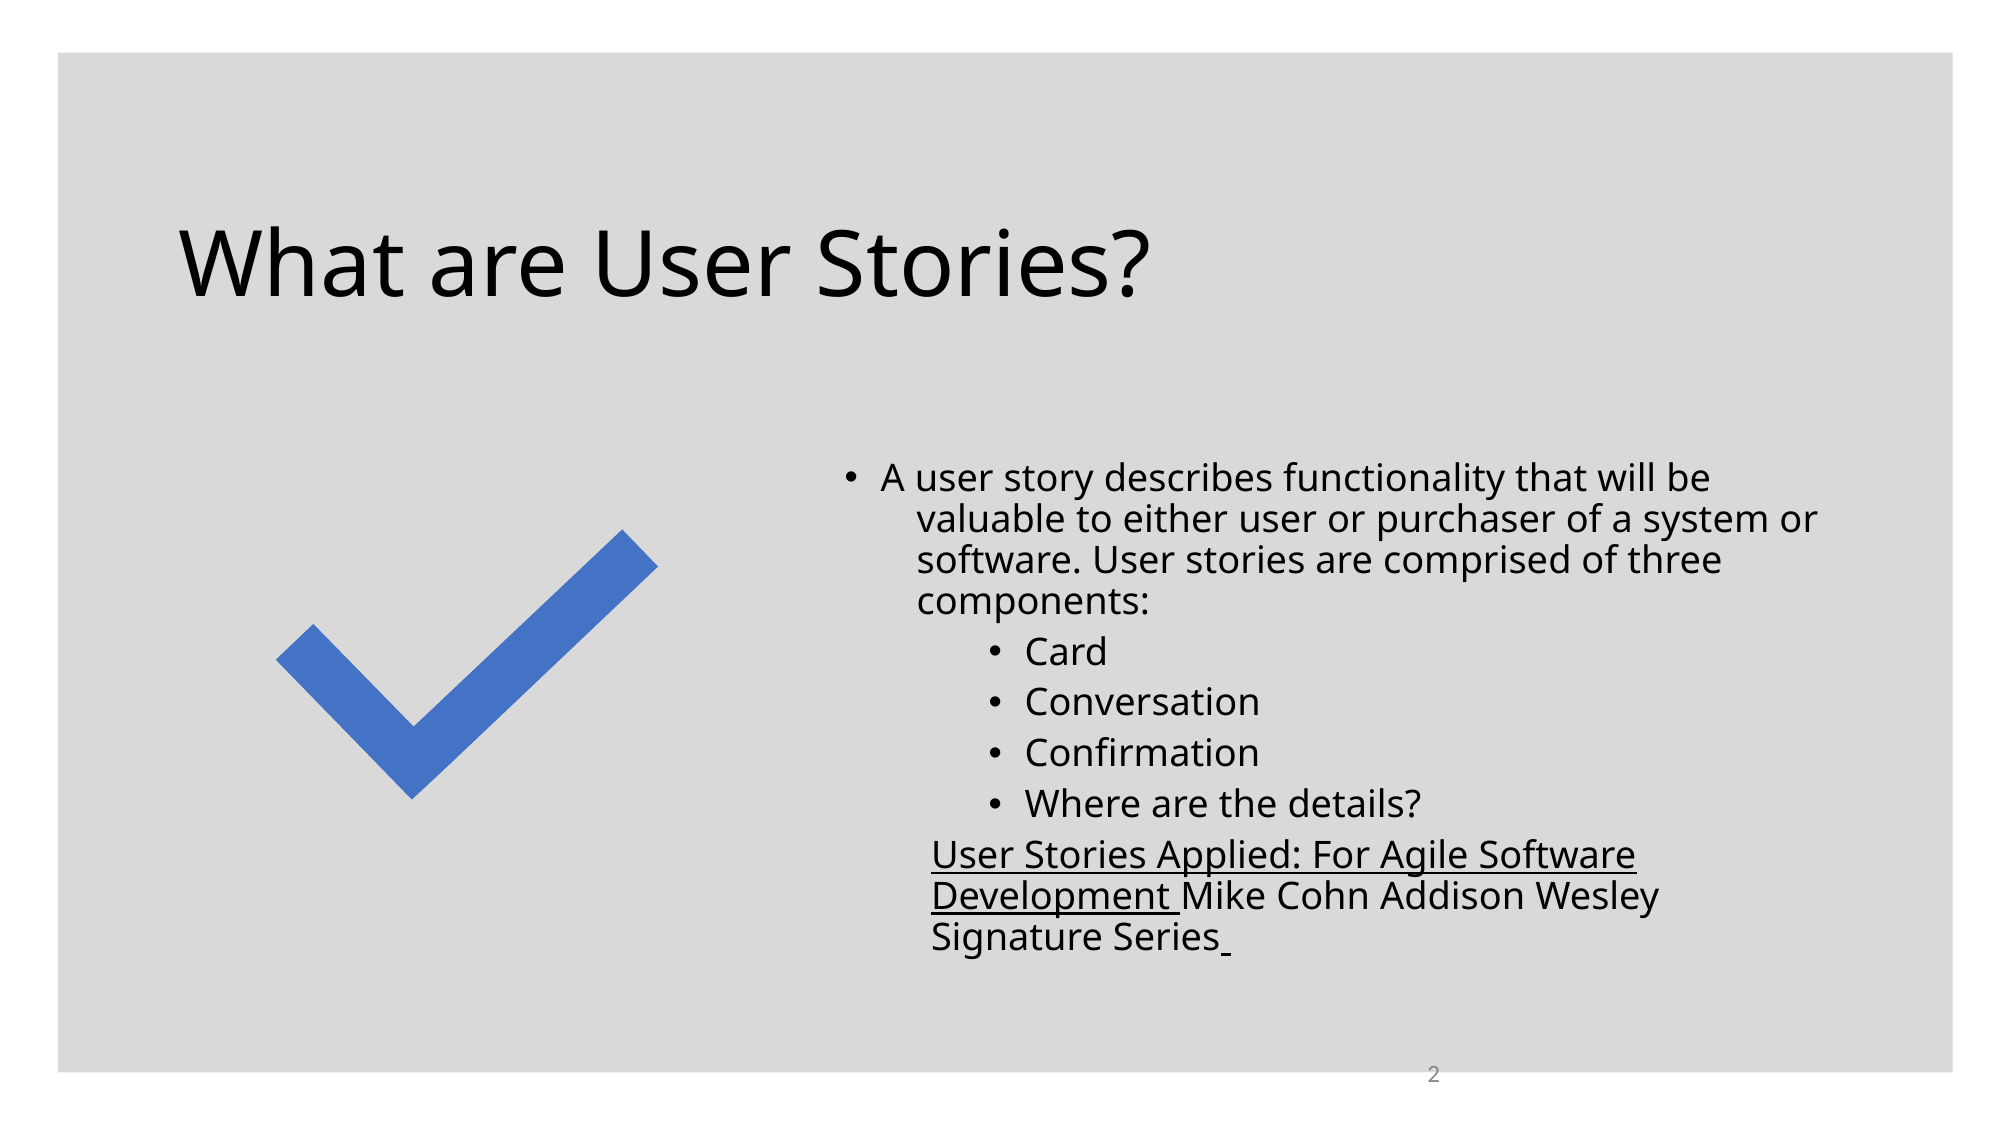

# What are User Stories?
A user story describes functionality that will be valuable to either user or purchaser of a system or software. User stories are comprised of three components:
Card
Conversation
Confirmation
Where are the details?
User Stories Applied: For Agile Software Development Mike Cohn Addison Wesley Signature Series
2